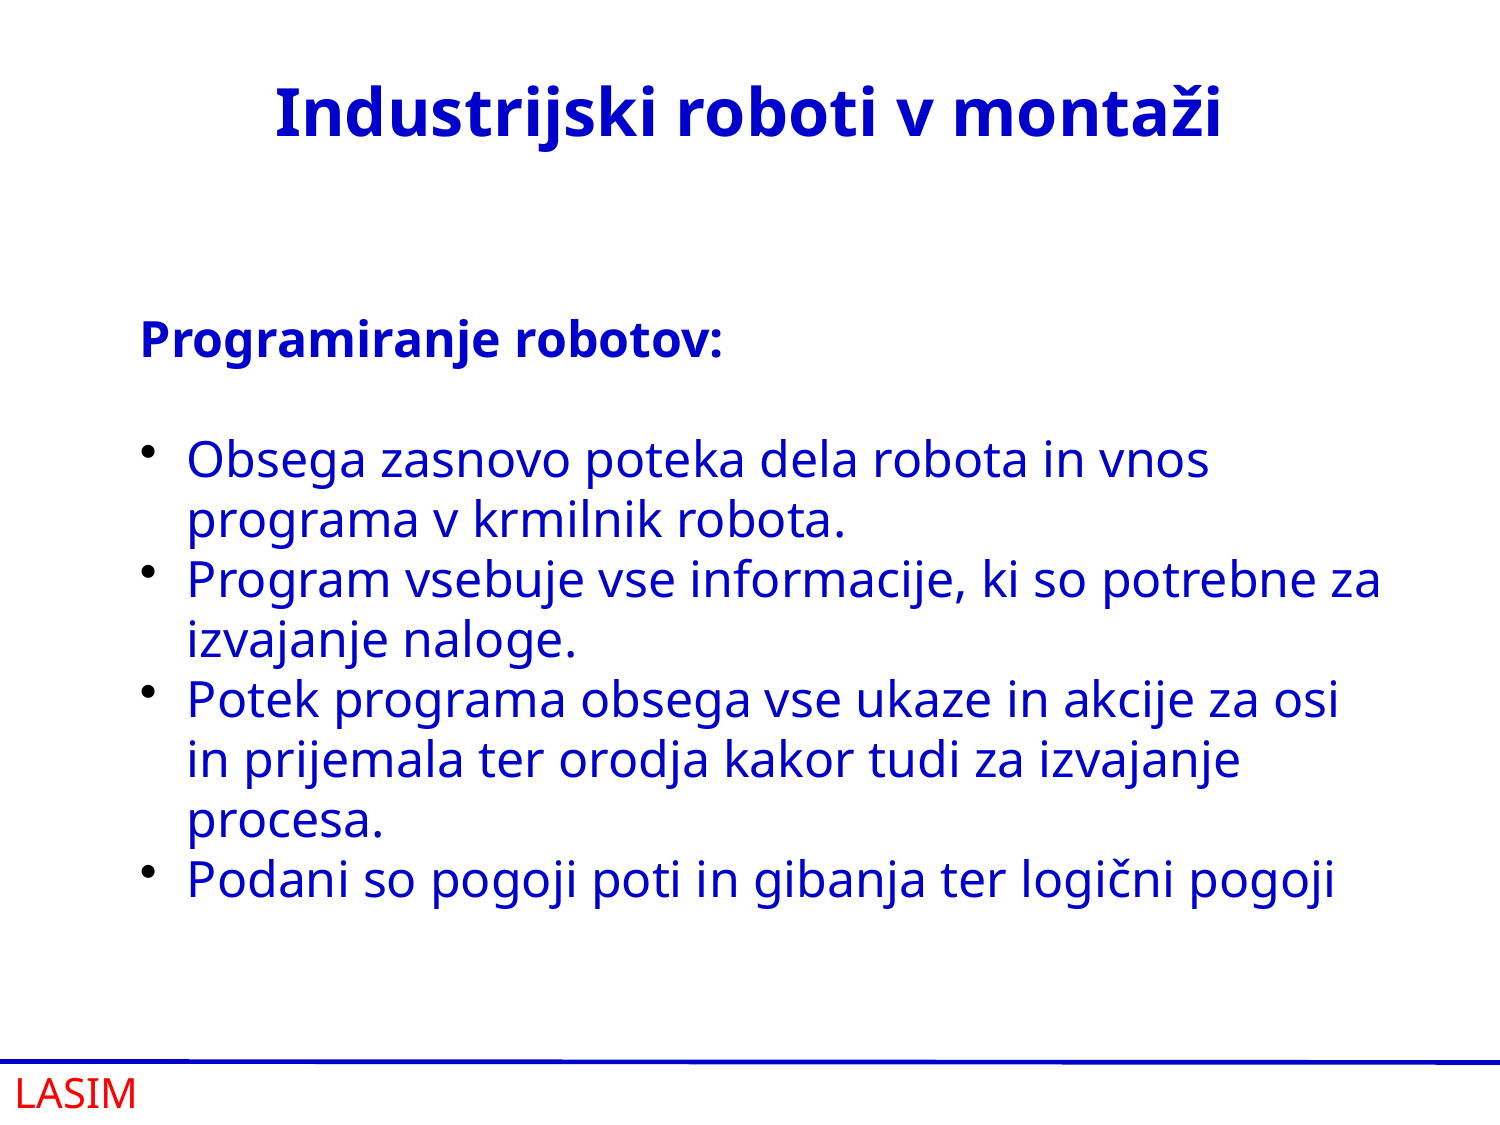

# Industrijski roboti v montaži
Programiranje robotov:
Obsega zasnovo poteka dela robota in vnos programa v krmilnik robota.
Program vsebuje vse informacije, ki so potrebne za izvajanje naloge.
Potek programa obsega vse ukaze in akcije za osi in prijemala ter orodja kakor tudi za izvajanje procesa.
Podani so pogoji poti in gibanja ter logični pogoji.